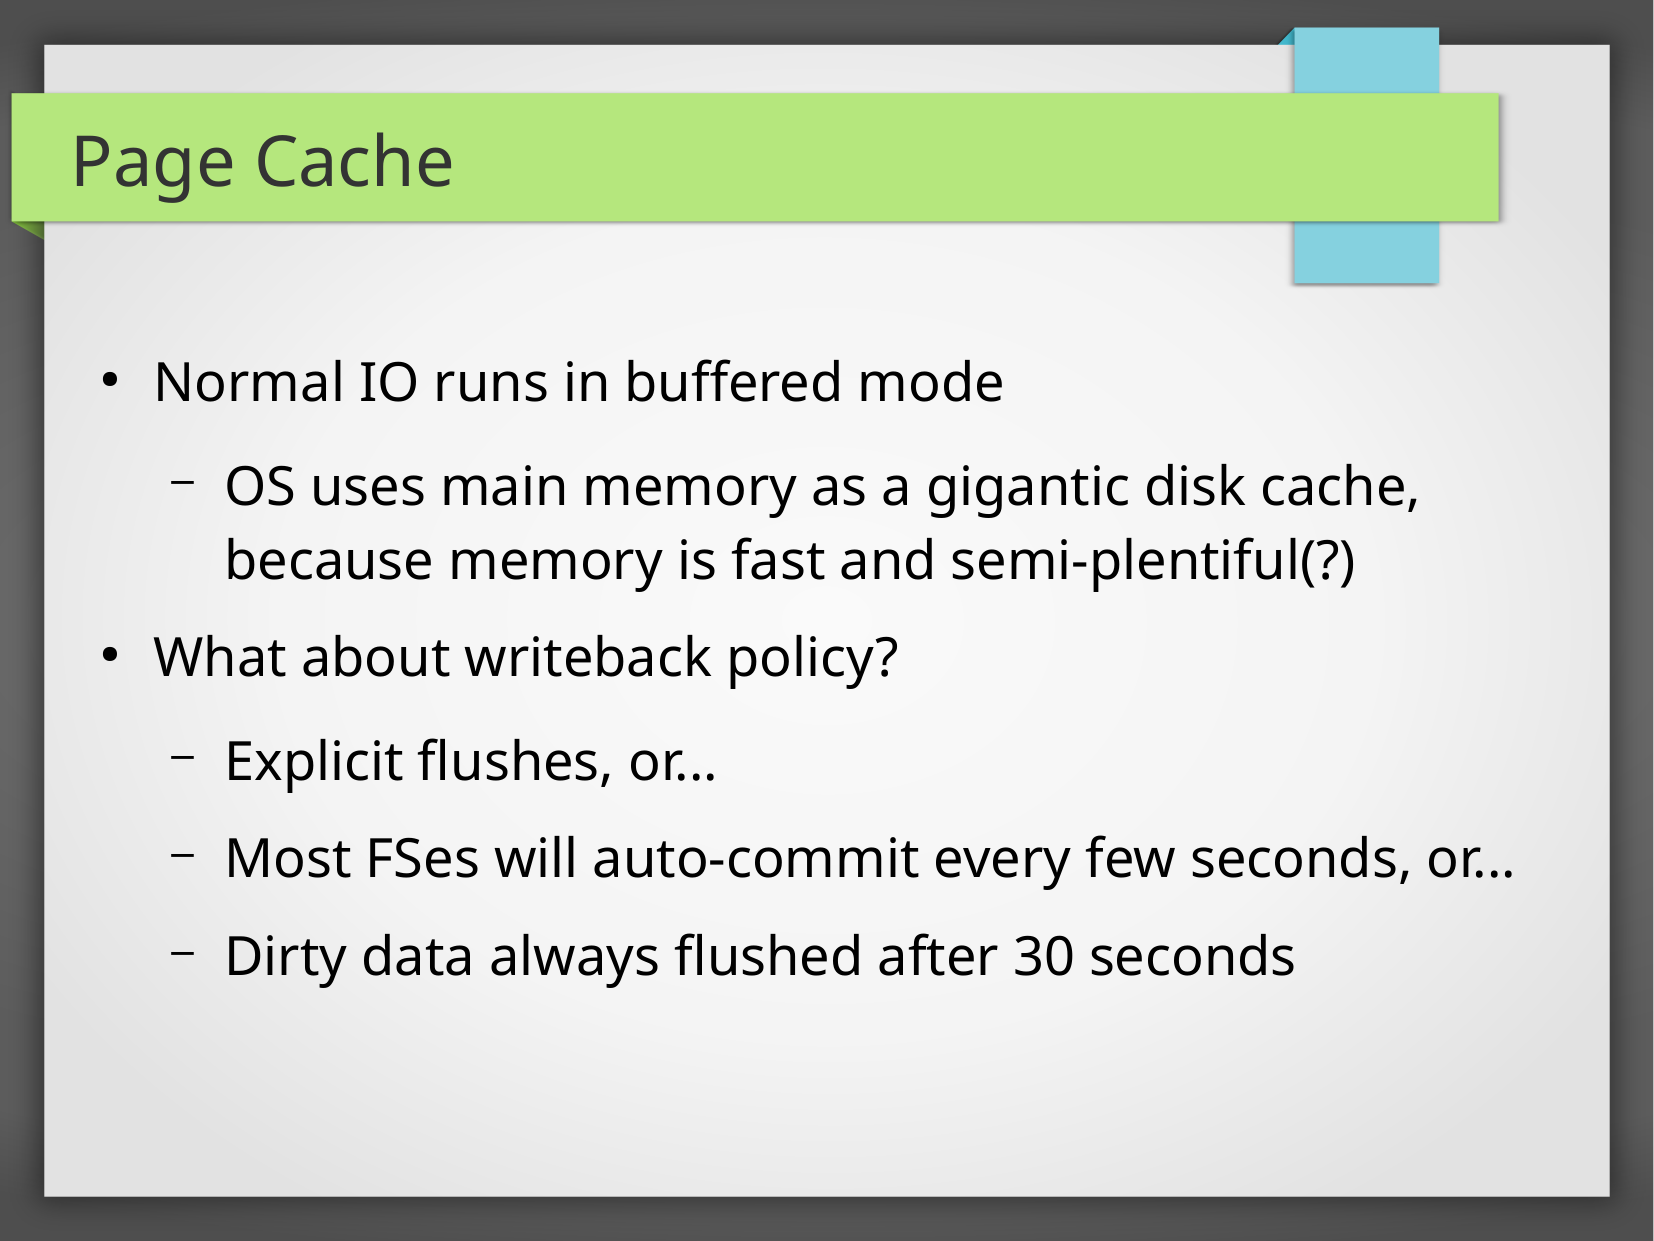

# Page Cache
Normal IO runs in buffered mode
OS uses main memory as a gigantic disk cache, because memory is fast and semi-plentiful(?)
What about writeback policy?
Explicit flushes, or...
Most FSes will auto-commit every few seconds, or...
Dirty data always flushed after 30 seconds